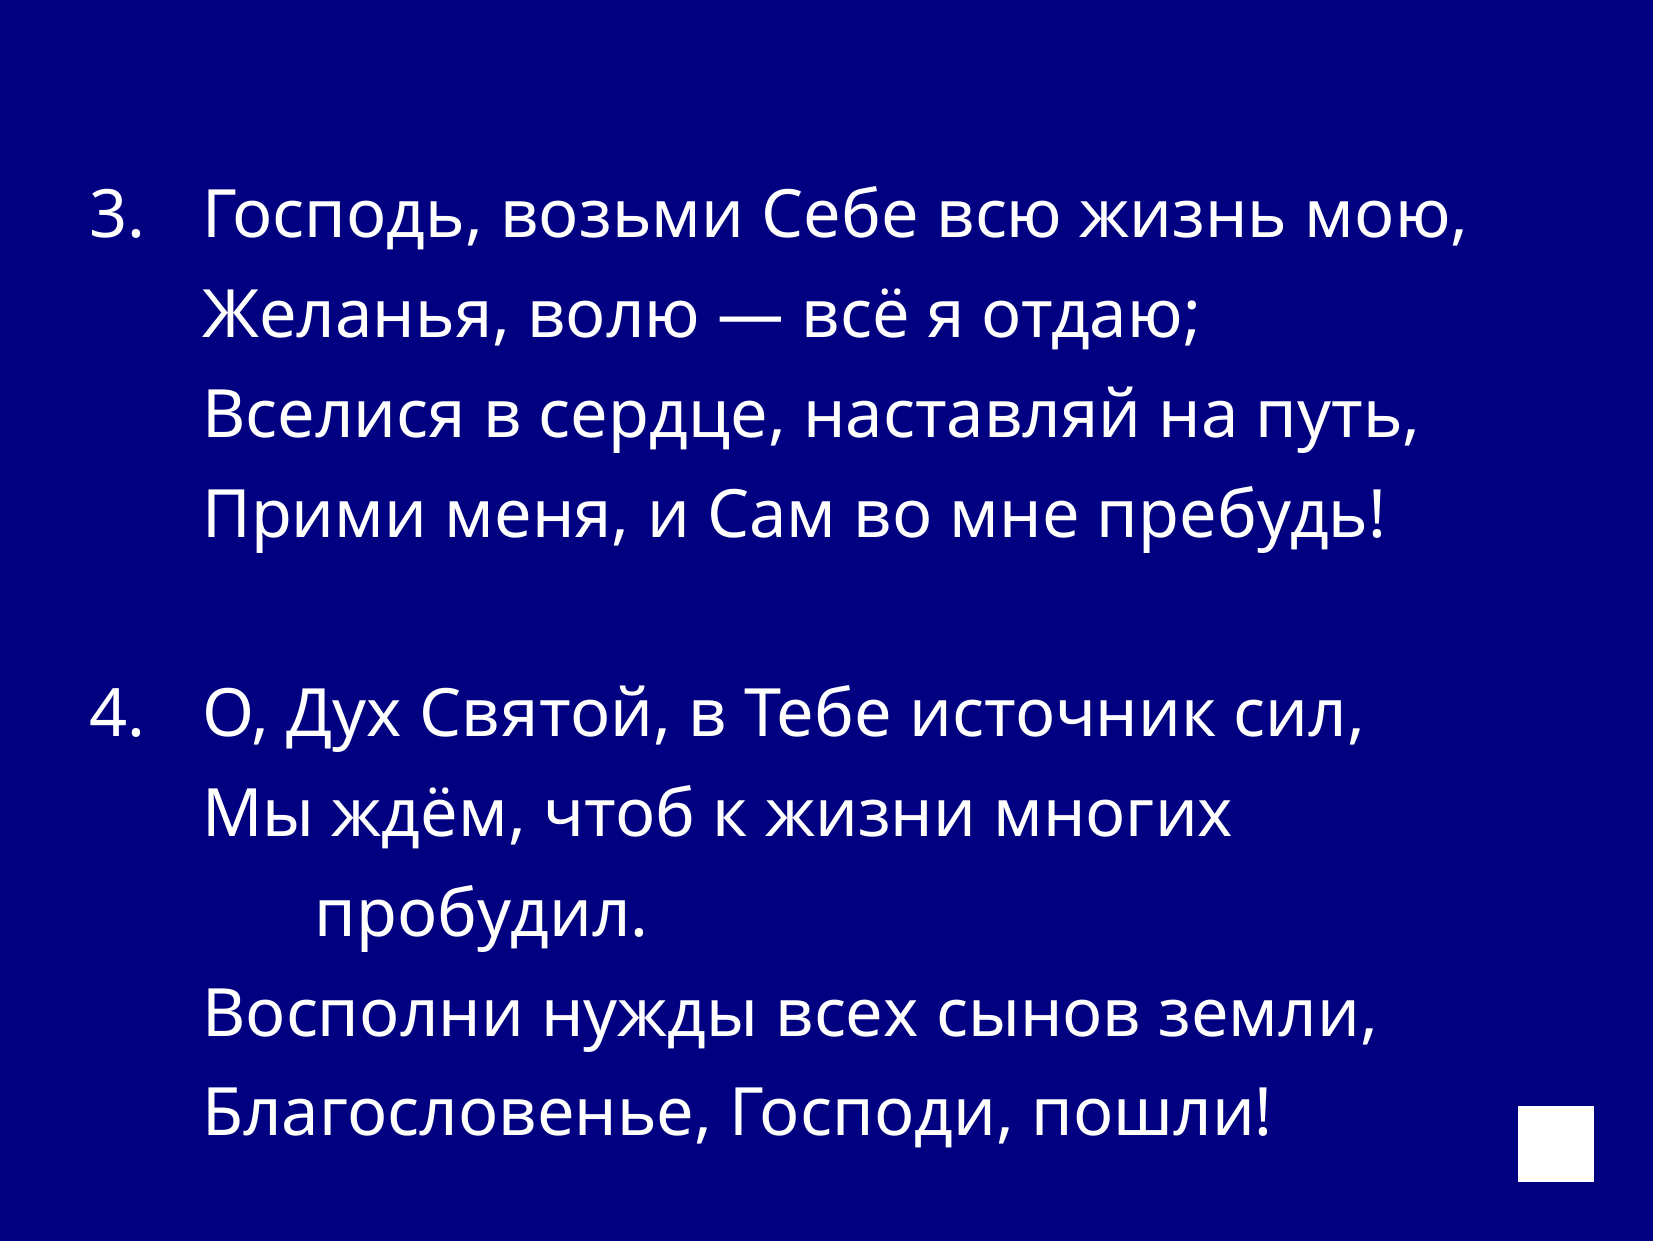

3.	Господь, возьми Себе всю жизнь мою,
	Желанья, волю — всё я отдаю;
	Вселися в сердце, наставляй на путь,
	Прими меня, и Сам во мне пребудь!
4.	О, Дух Святой, в Тебе источник сил,
	Мы ждём, чтоб к жизни многих
		пробудил.
	Восполни нужды всех сынов земли,
	Благословенье, Господи, пошли!